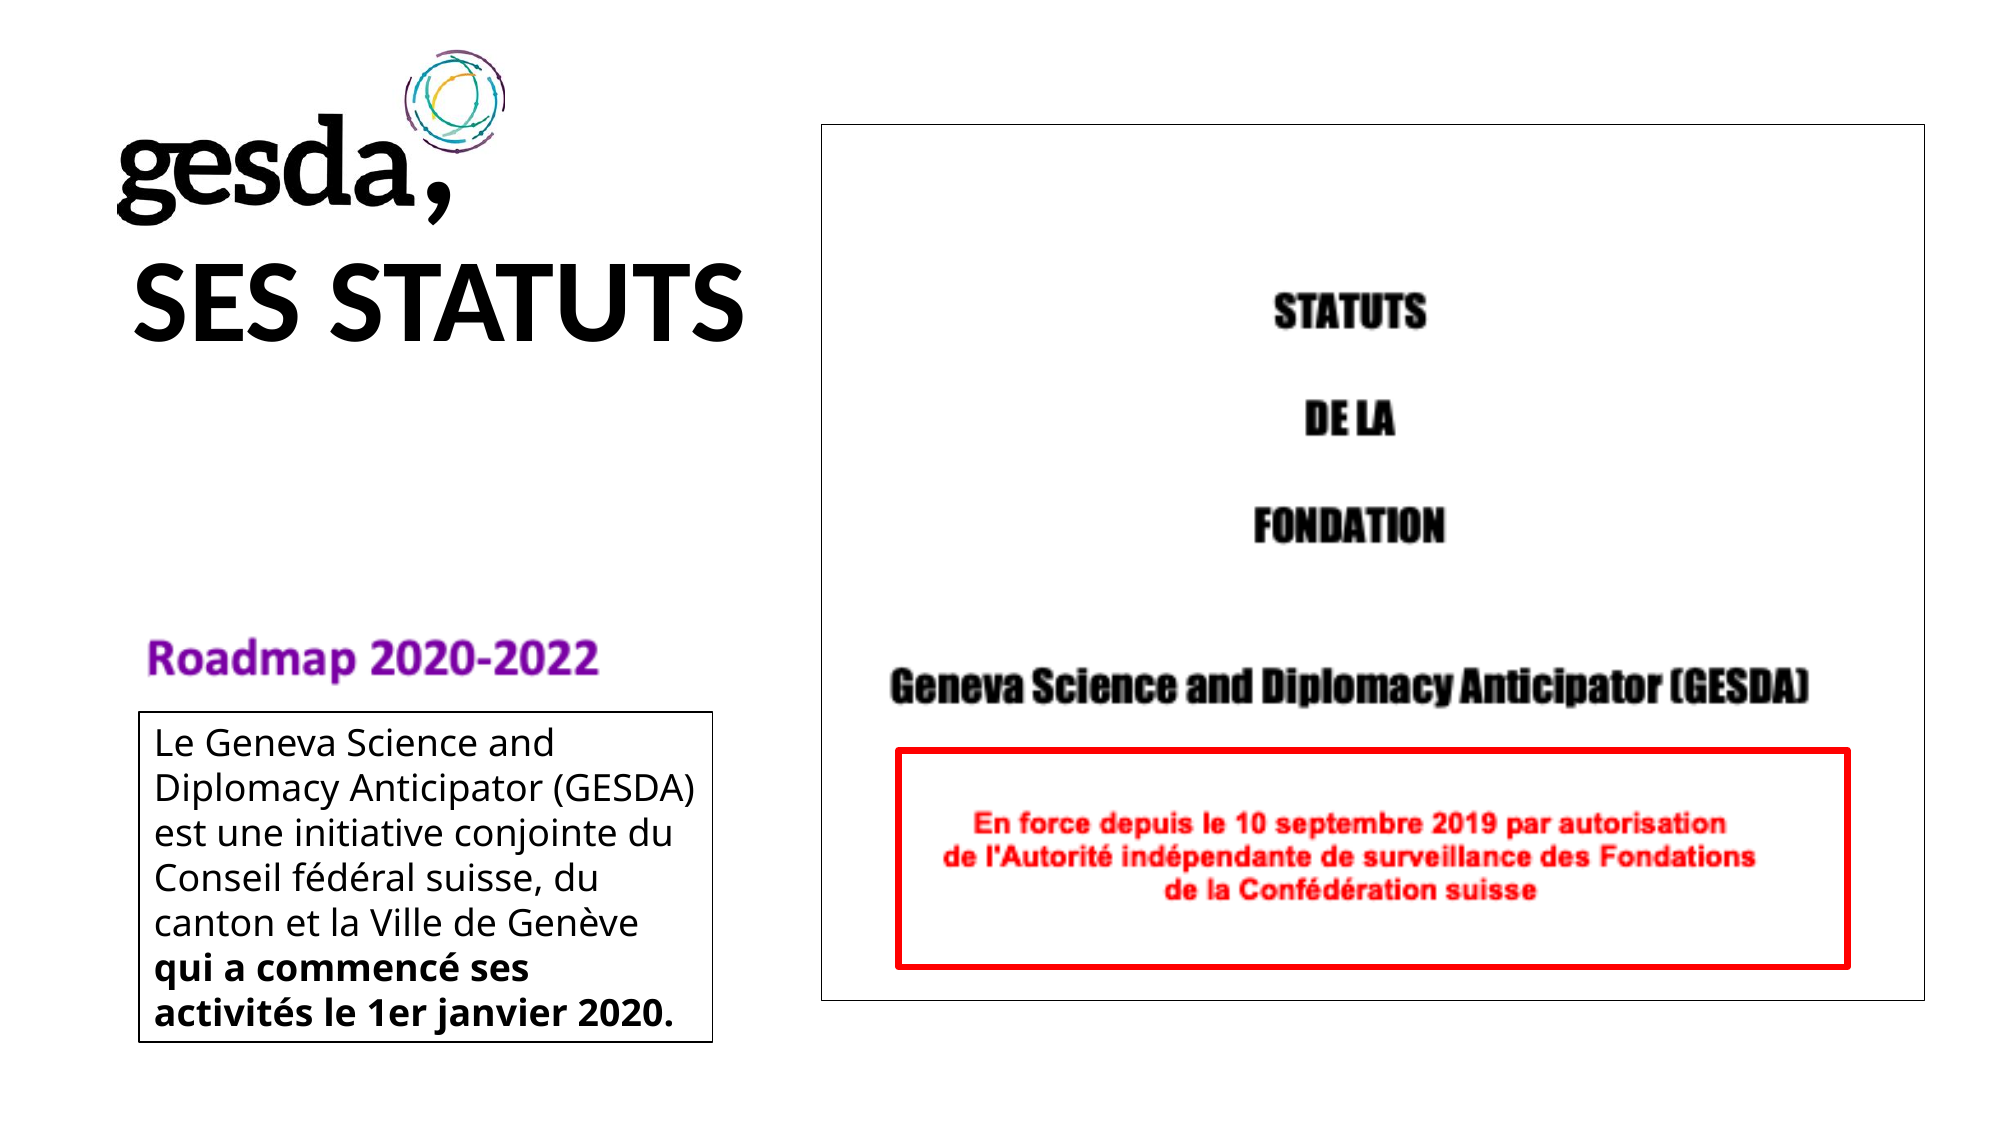

,
SES STATUTS
Le Geneva Science and Diplomacy Anticipator (GESDA) est une initiative conjointe du Conseil fédéral suisse, du canton et la Ville de Genève qui a commencé ses activités le 1er janvier 2020.